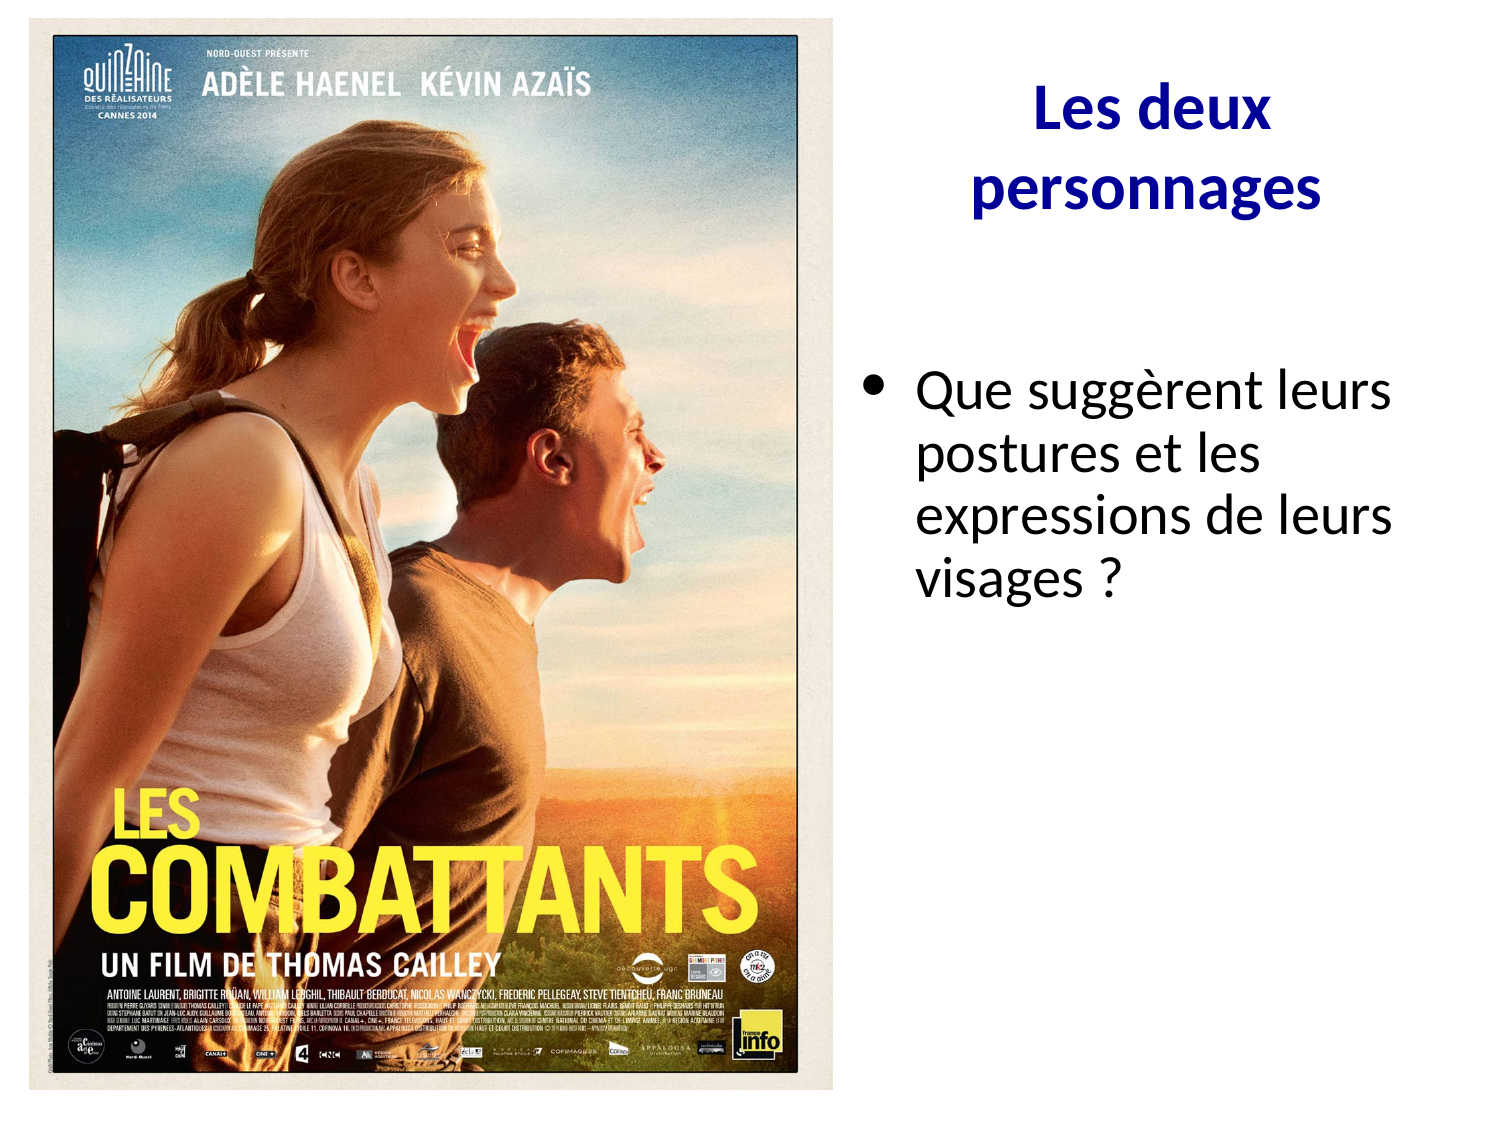

# Les deux personnages
Que suggèrent leurs postures et les expressions de leurs visages ?